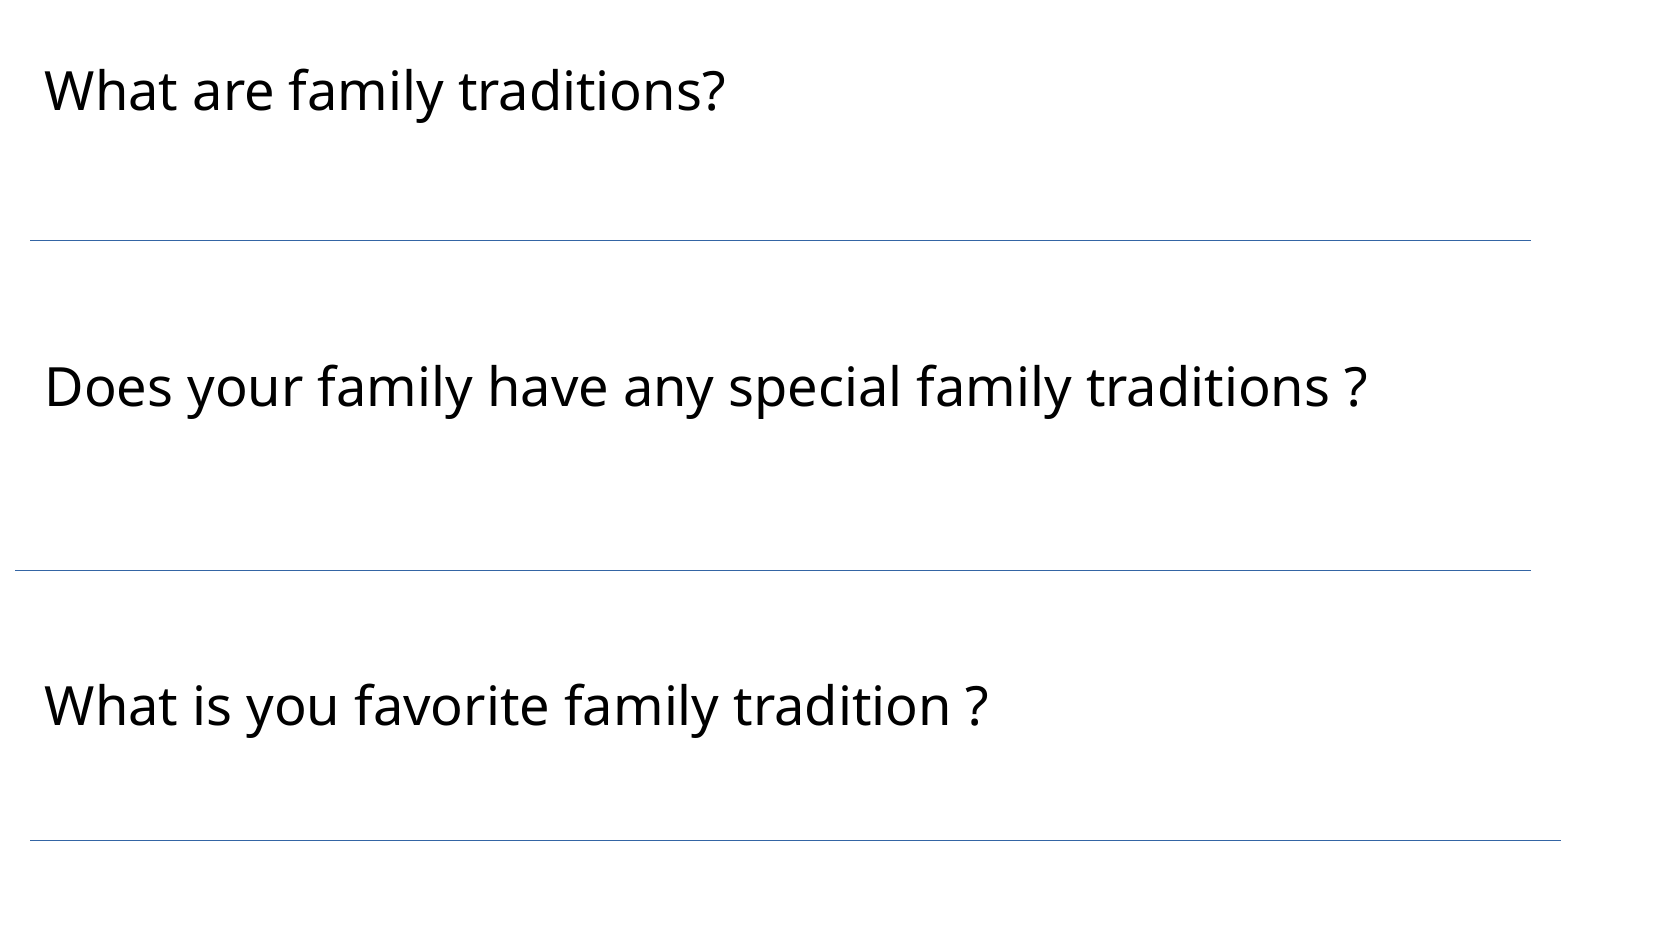

What are family traditions?
Does your family have any special family traditions ?
What is you favorite family tradition ?